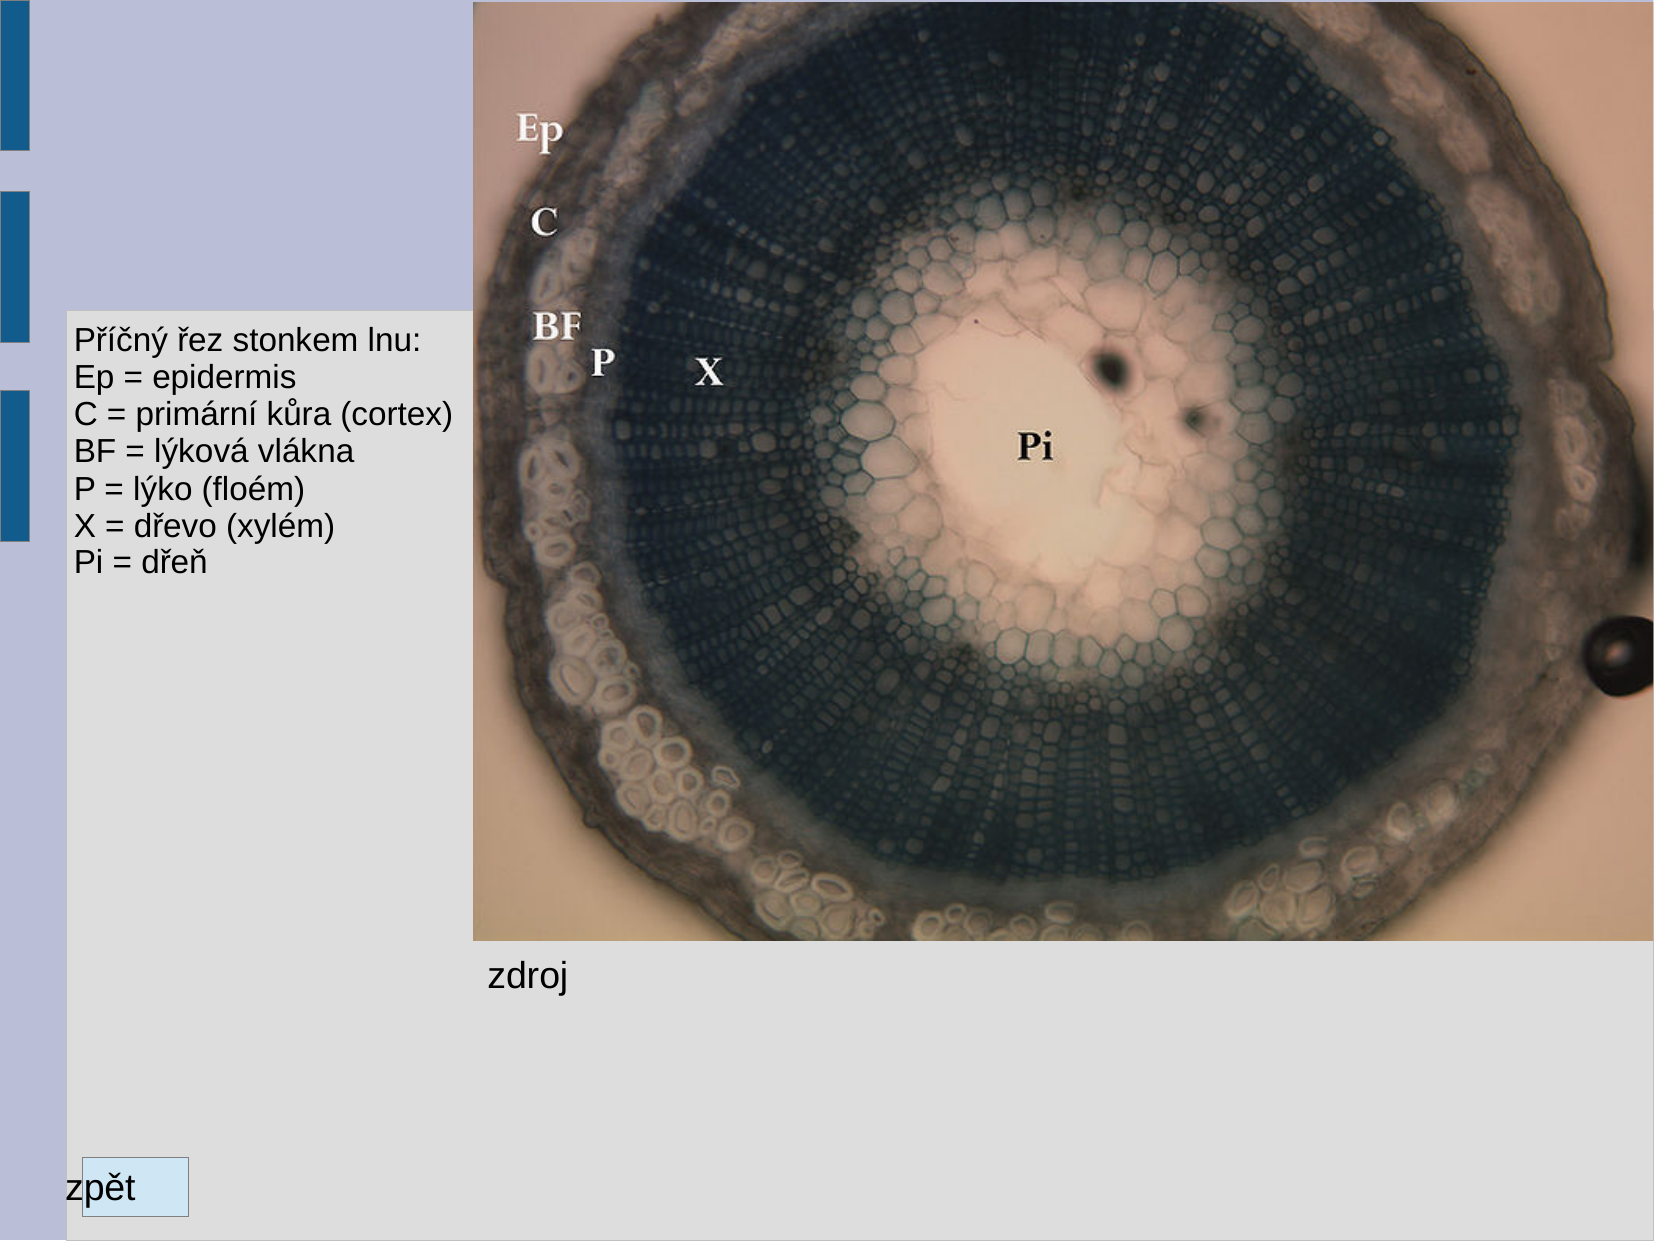

Příčný řez stonkem lnu:
Ep = epidermis
C = primární kůra (cortex)
BF = lýková vlákna
P = lýko (floém)
X = dřevo (xylém)
Pi = dřeň
zdroj
zpět